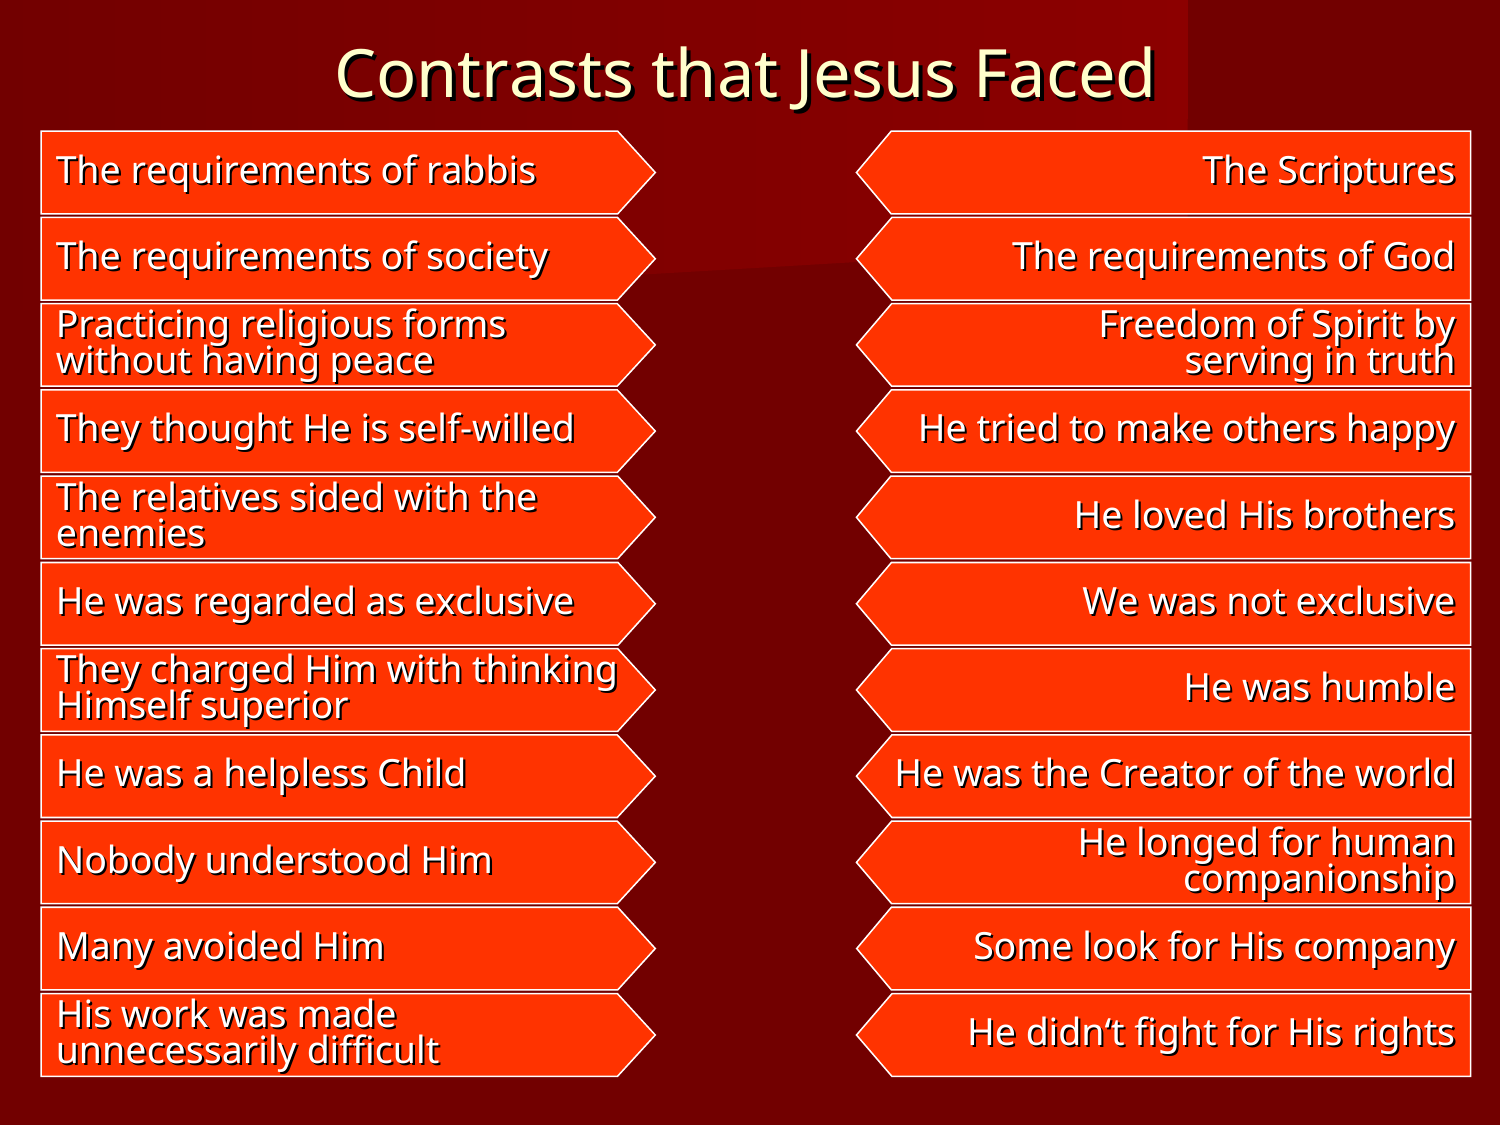

# Contrasts that Jesus Faced
The requirements of rabbis
The Scriptures
The requirements of society
The requirements of God
Practicing religious forms without having peace
Freedom of Spirit by
 serving in truth
They thought He is self-willed
He tried to make others happy
The relatives sided with the enemies
He loved His brothers
He was regarded as exclusive
We was not exclusive
They charged Him with thinking Himself superior
He was humble
He was a helpless Child
He was the Creator of the world
Nobody understood Him
He longed for human companionship
Many avoided Him
Some look for His company
His work was made unnecessarily difficult
He didn‘t fight for His rights